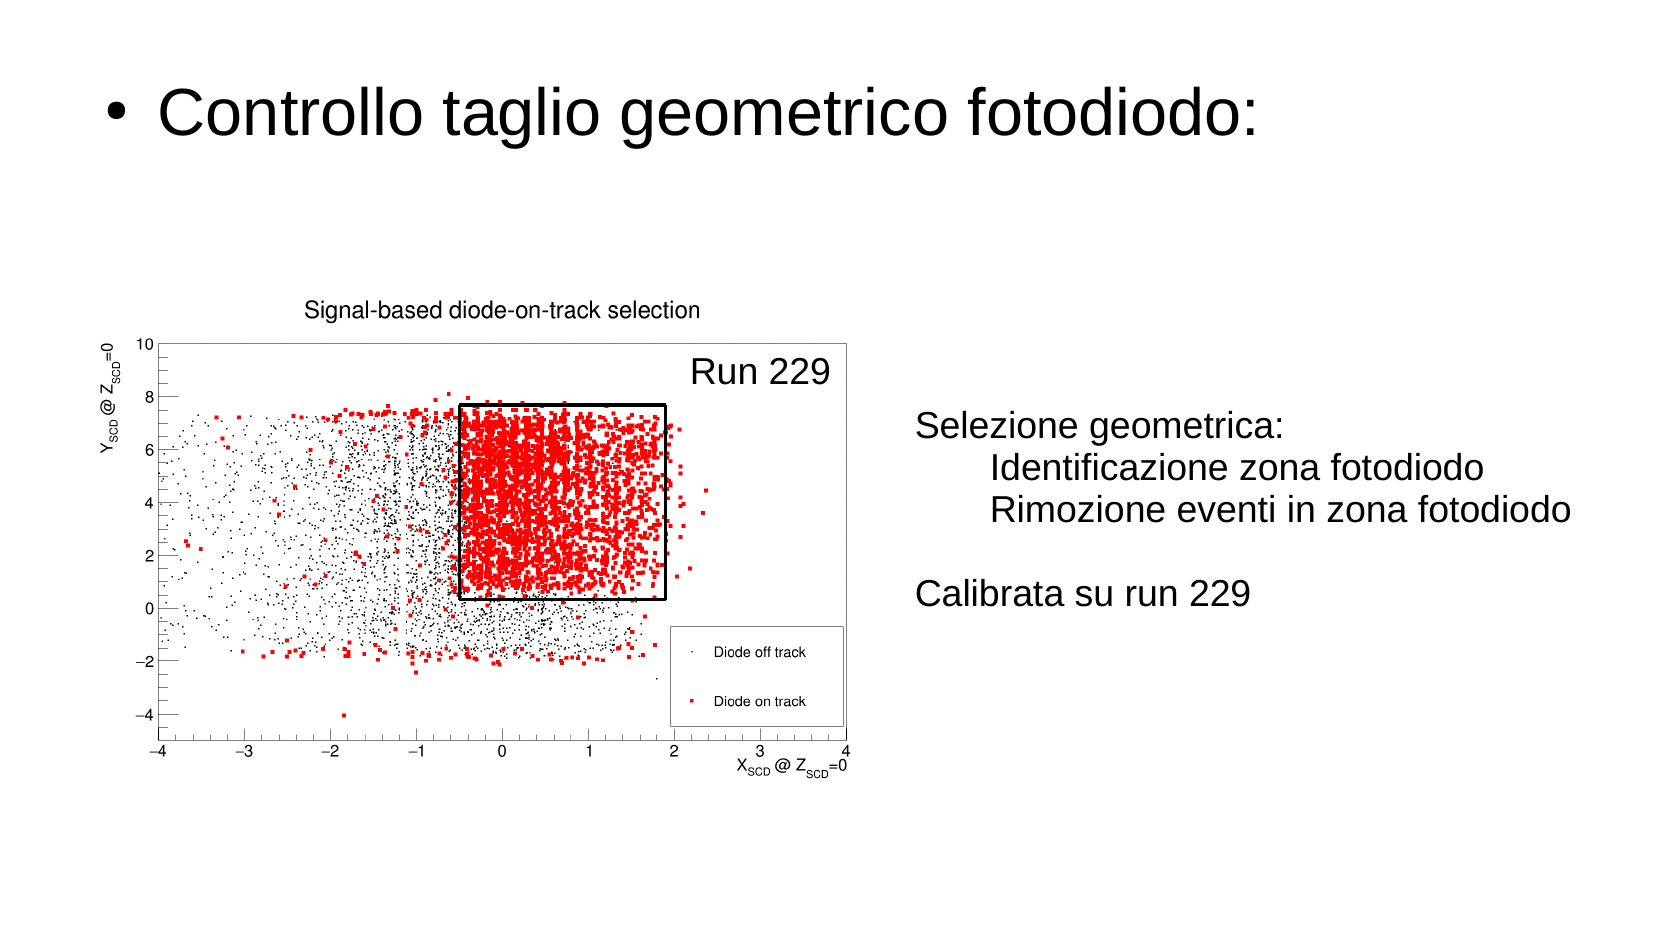

# Controllo taglio geometrico fotodiodo:
Run 229
Selezione geometrica:
	Identificazione zona fotodiodo
	Rimozione eventi in zona fotodiodo
Calibrata su run 229